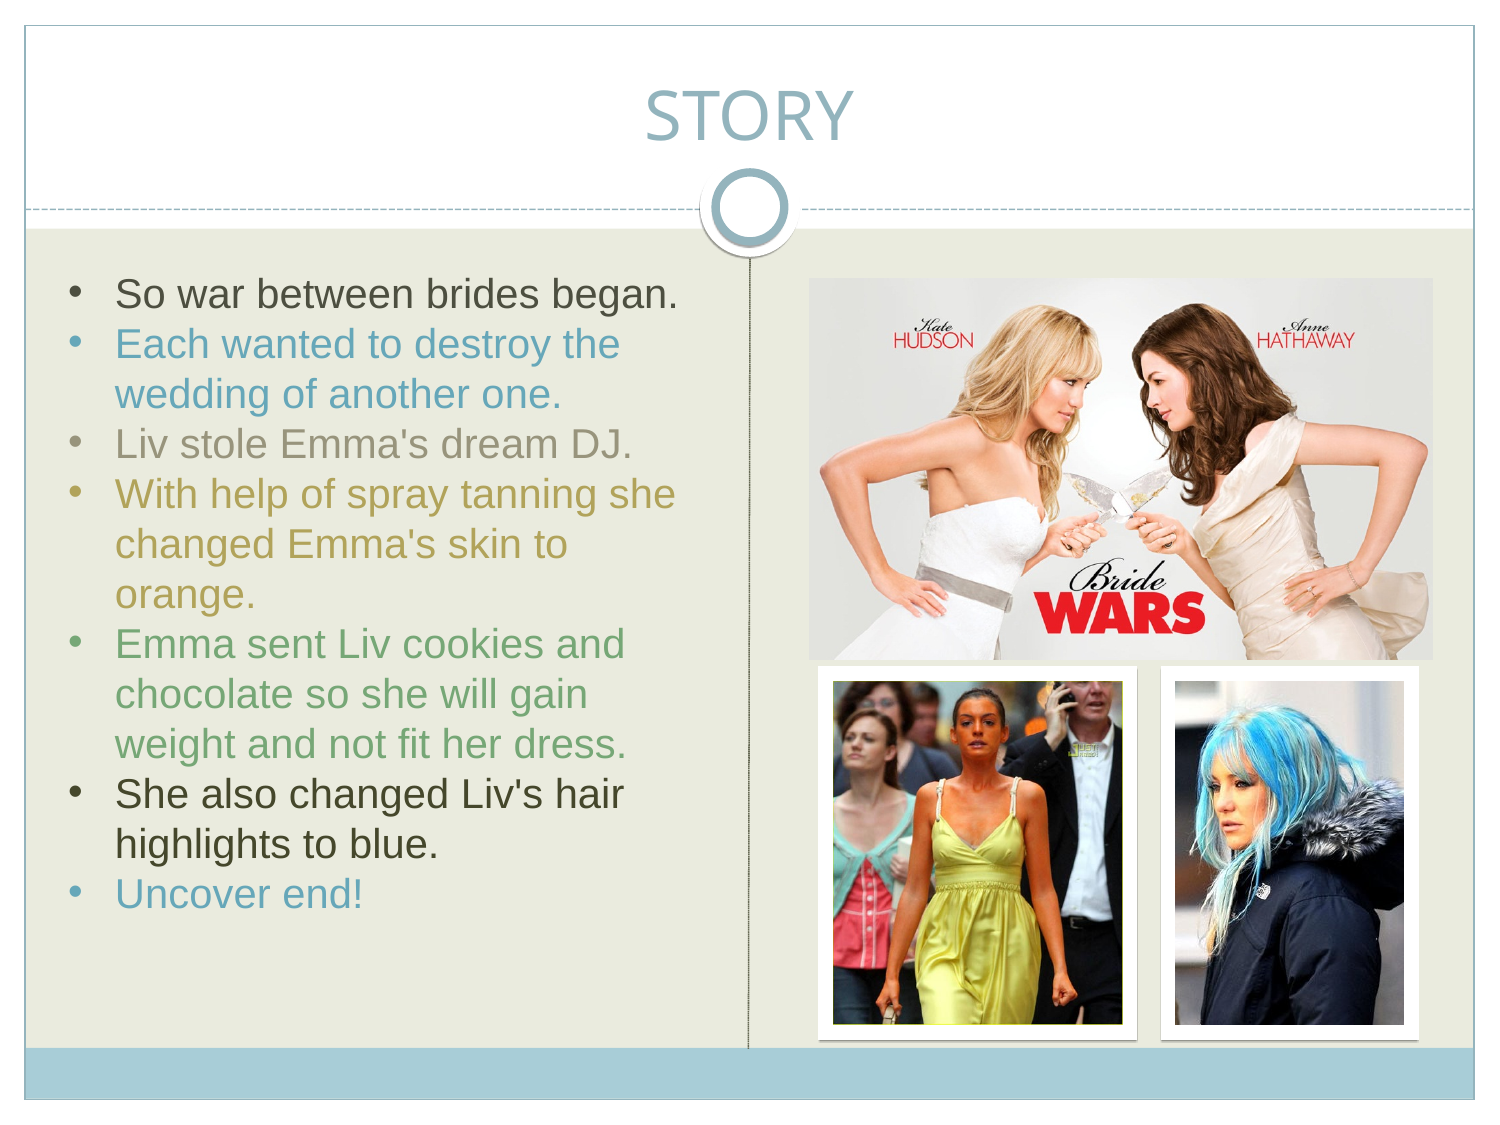

# STORY
So war between brides began.
Each wanted to destroy the wedding of another one.
Liv stole Emma's dream DJ.
With help of spray tanning she changed Emma's skin to orange.
Emma sent Liv cookies and chocolate so she will gain weight and not fit her dress.
She also changed Liv's hair highlights to blue.
Uncover end!